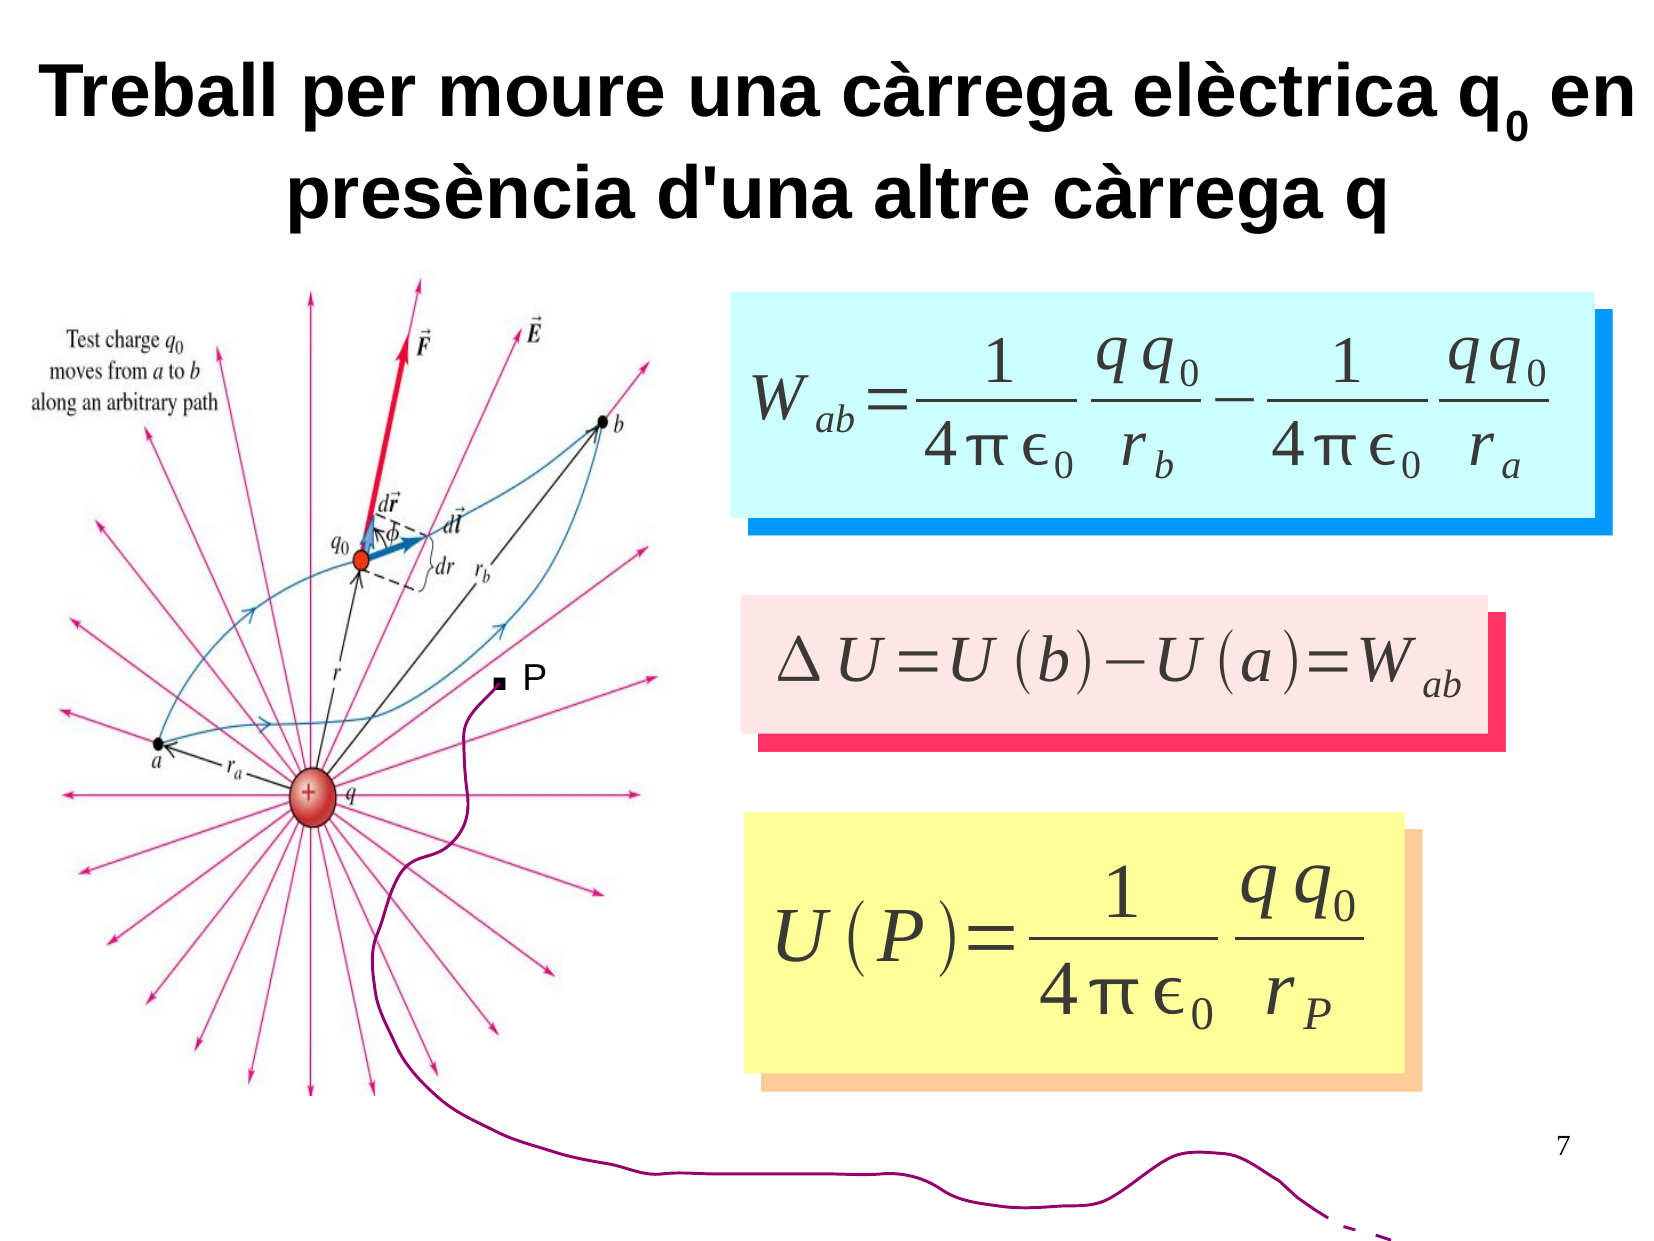

Treball per moure una càrrega elèctrica q0 en presència d'una altre càrrega q
. P
7